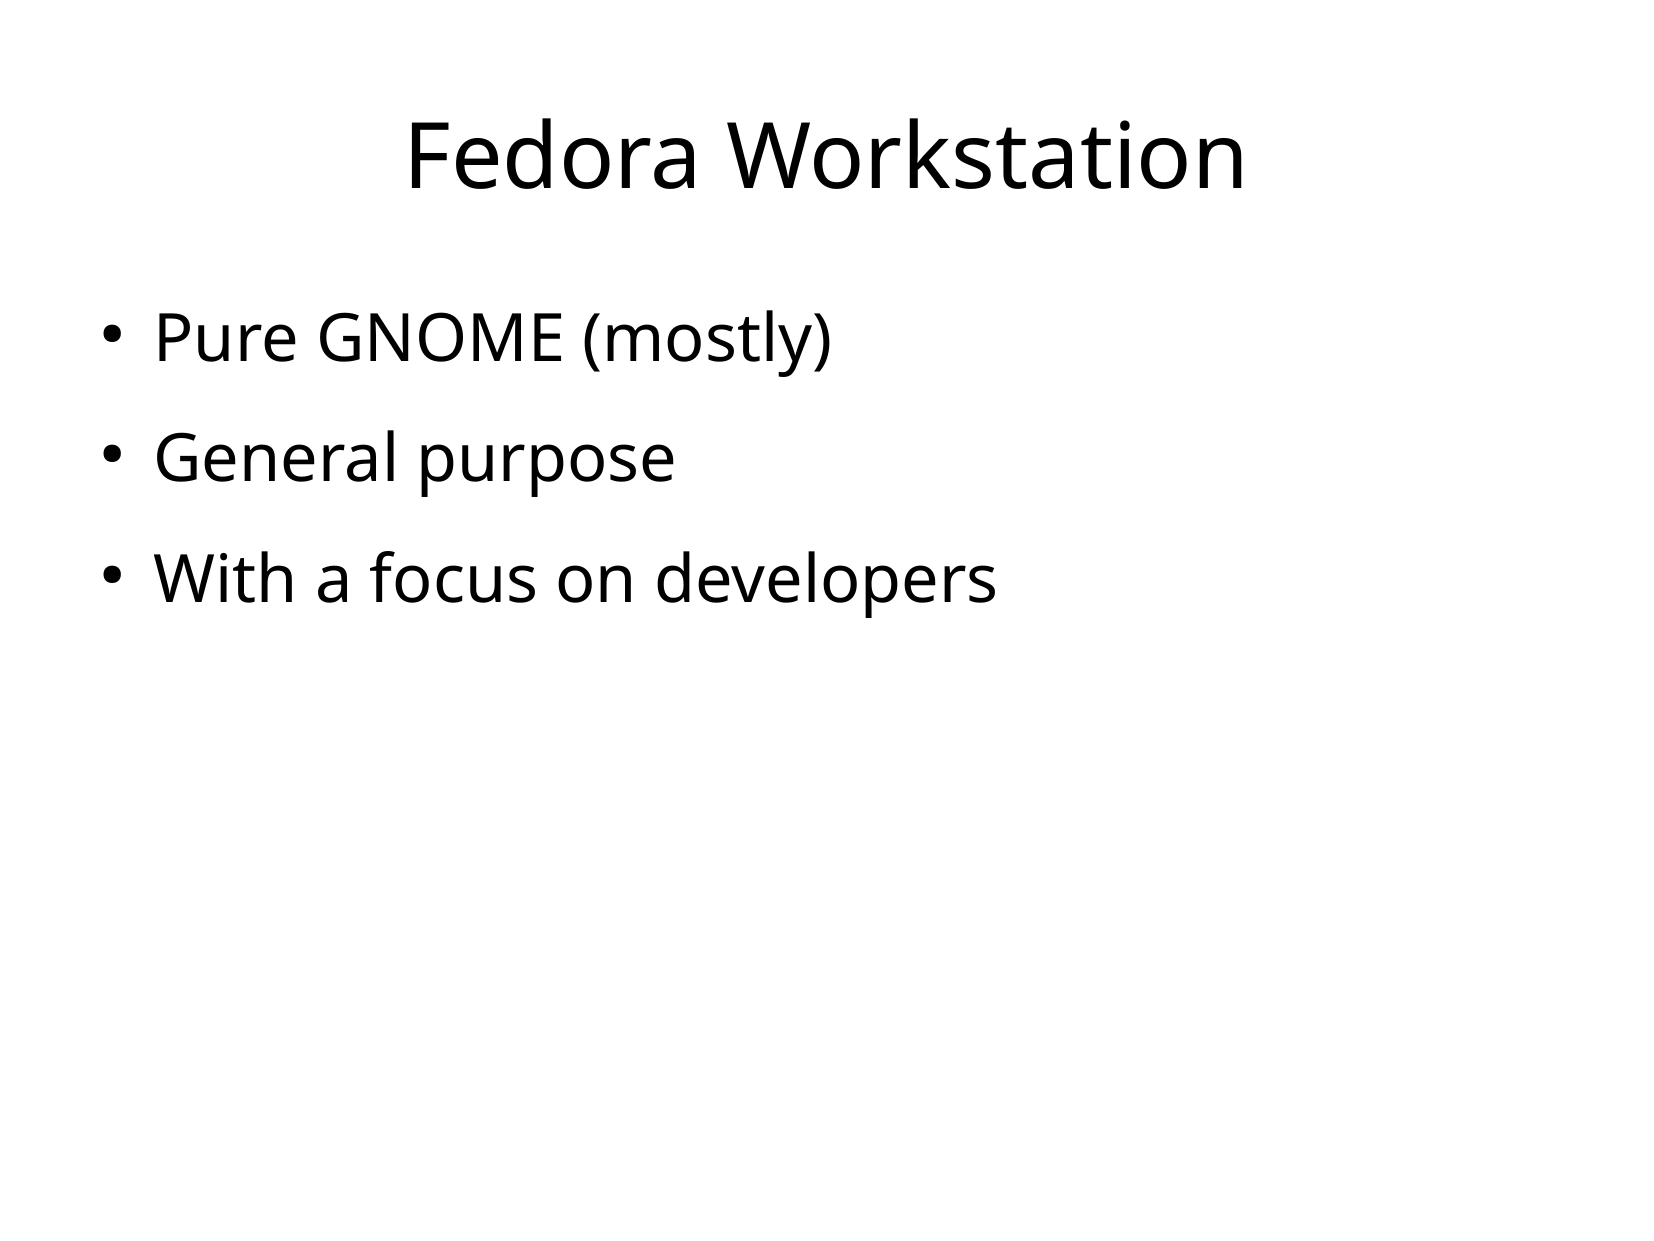

# Fedora Workstation
Pure GNOME (mostly)
General purpose
With a focus on developers